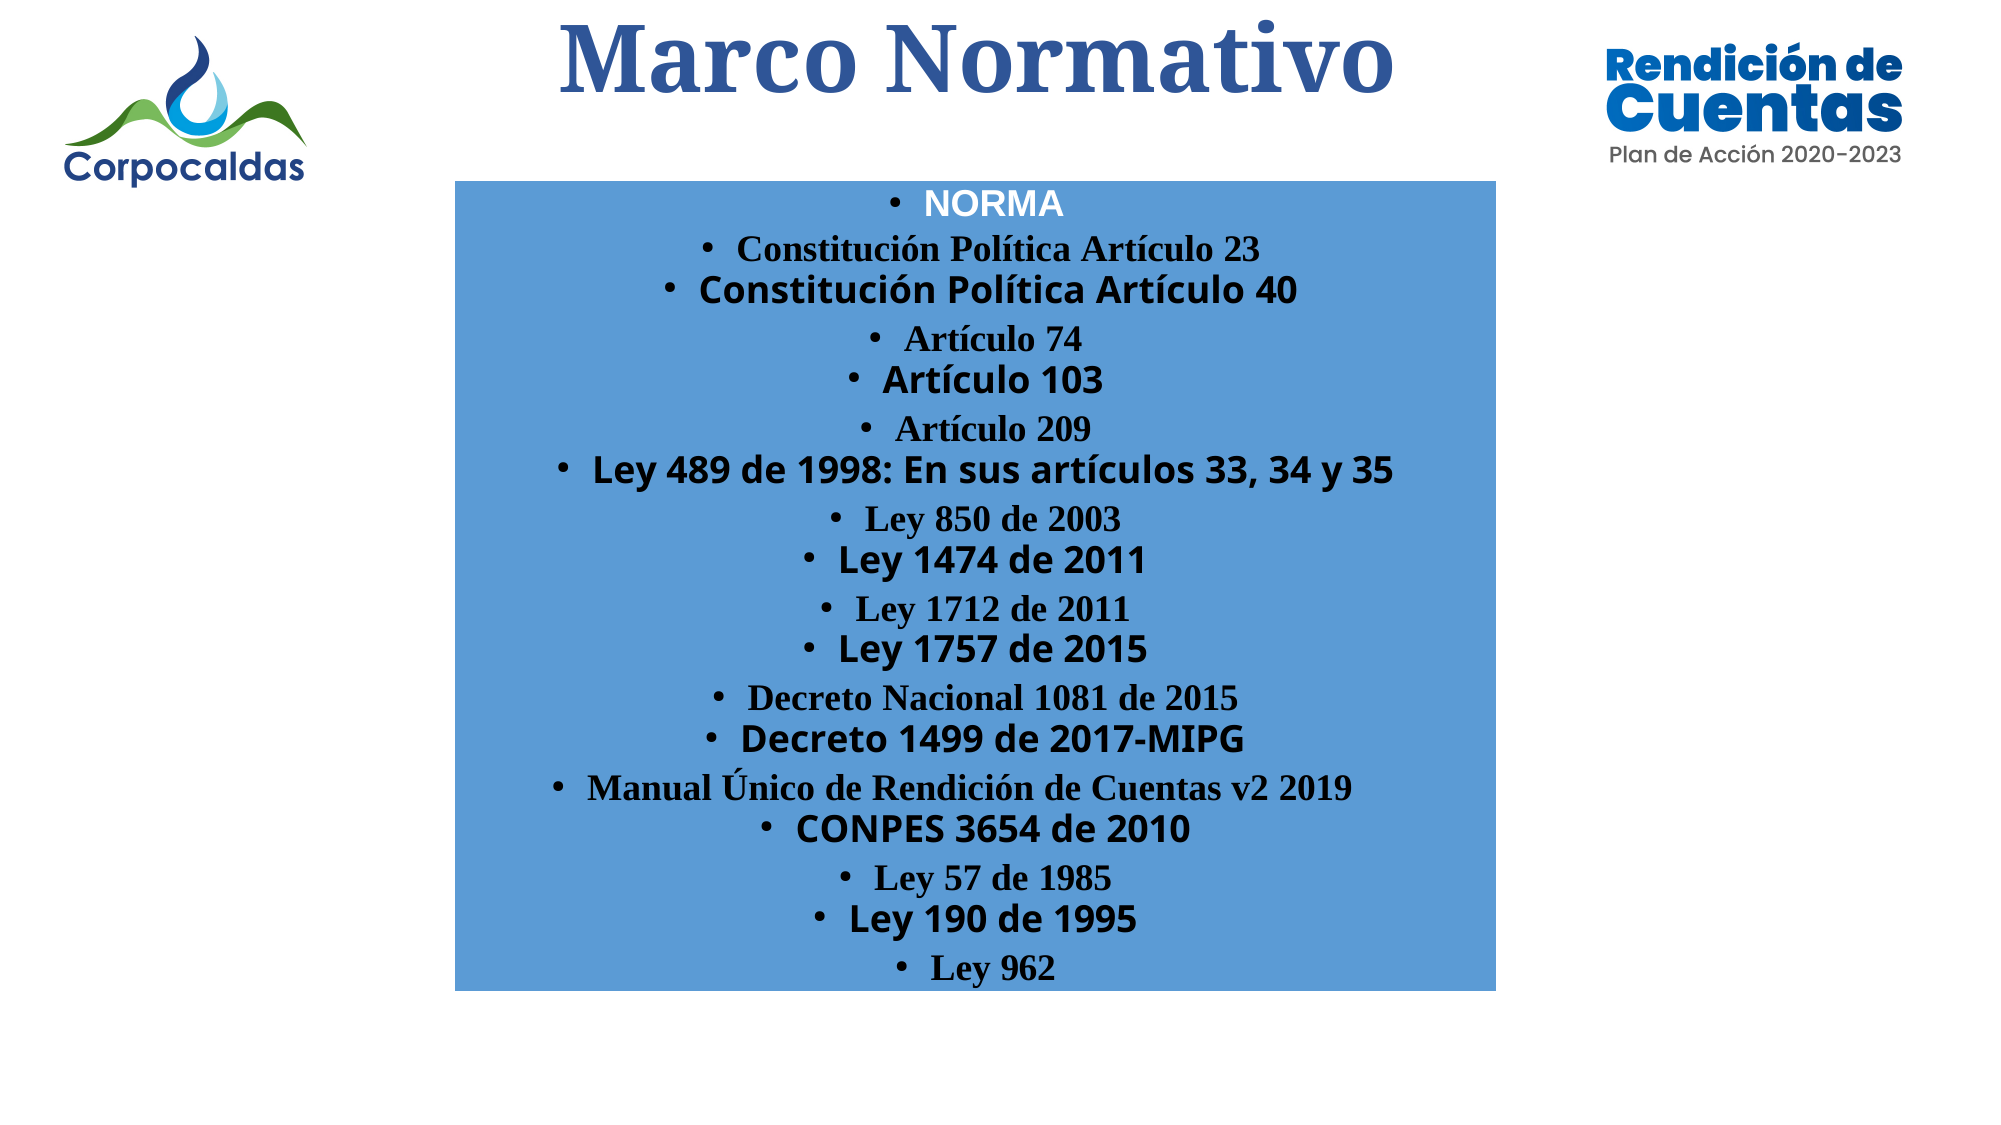

# Marco Normativo
| NORMA |
| --- |
| Constitución Política Artículo 23 |
| Constitución Política Artículo 40 |
| Artículo 74 |
| Artículo 103 |
| Artículo 209 |
| Ley 489 de 1998: En sus artículos 33, 34 y 35 |
| Ley 850 de 2003 |
| Ley 1474 de 2011 |
| Ley 1712 de 2011 |
| Ley 1757 de 2015 |
| Decreto Nacional 1081 de 2015 |
| Decreto 1499 de 2017-MIPG |
| Manual Único de Rendición de Cuentas v2 2019 |
| CONPES 3654 de 2010 |
| Ley 57 de 1985 |
| Ley 190 de 1995 |
| Ley 962 |